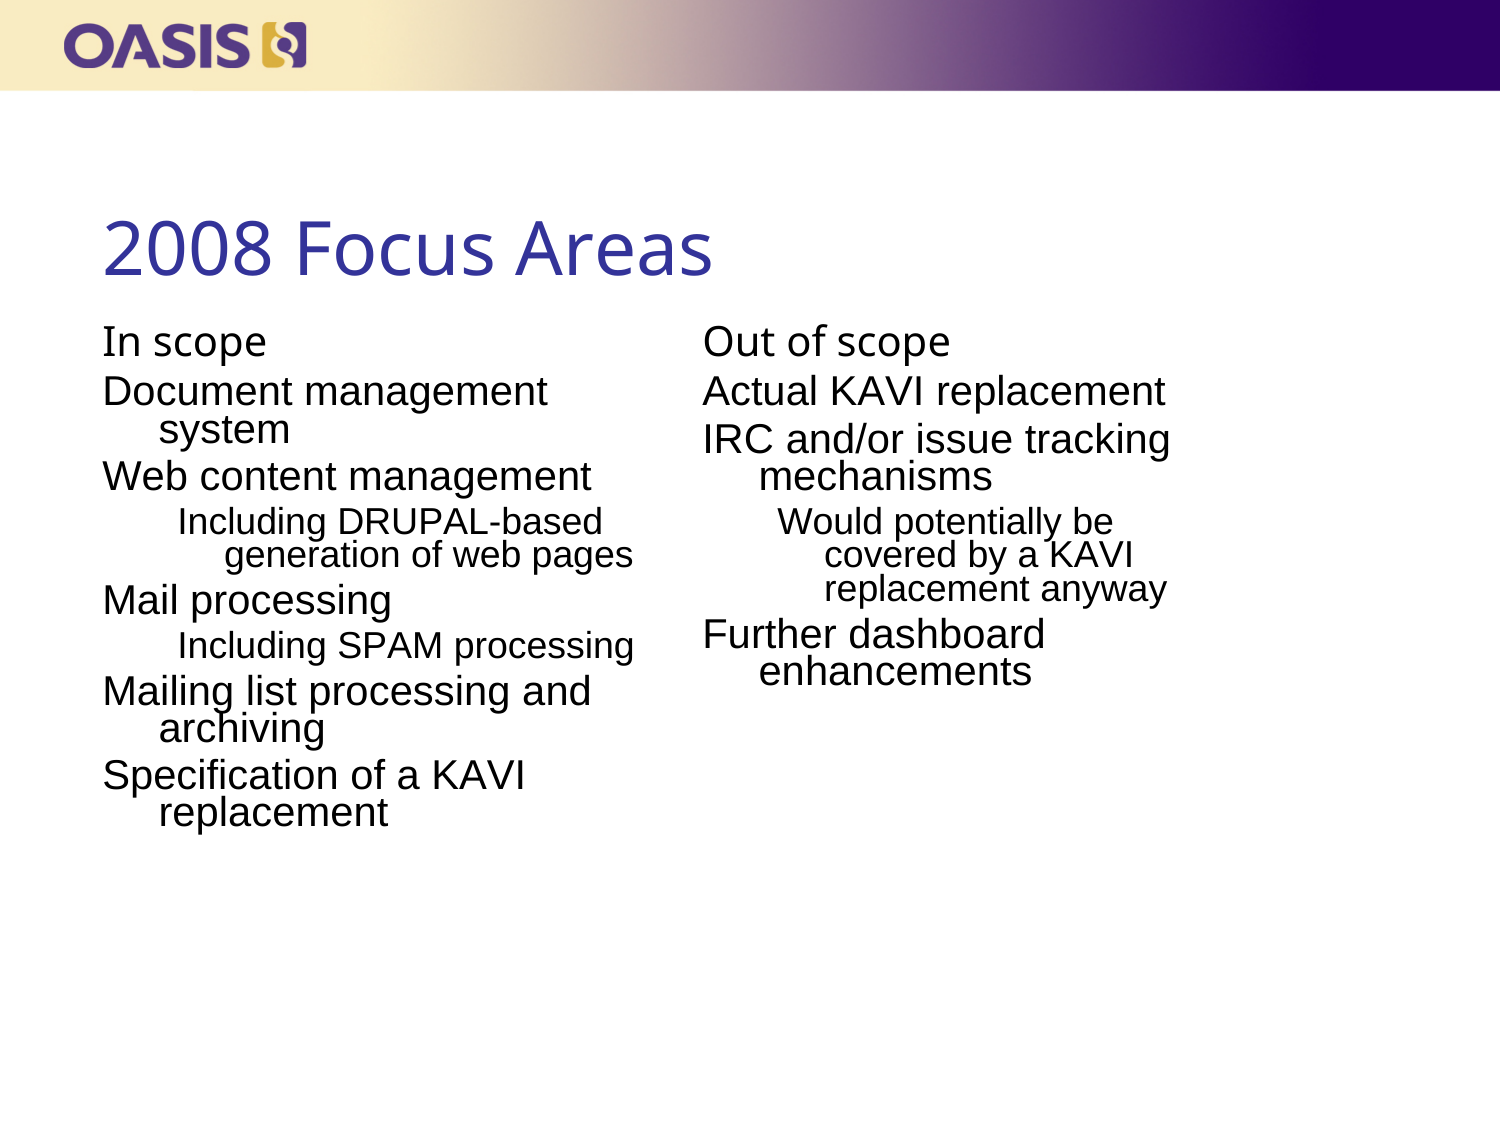

# 2008 Focus Areas
In scope
Document management system
Web content management
Including DRUPAL-based generation of web pages
Mail processing
Including SPAM processing
Mailing list processing and archiving
Specification of a KAVI replacement
Out of scope
Actual KAVI replacement
IRC and/or issue tracking mechanisms
Would potentially be covered by a KAVI replacement anyway
Further dashboard enhancements